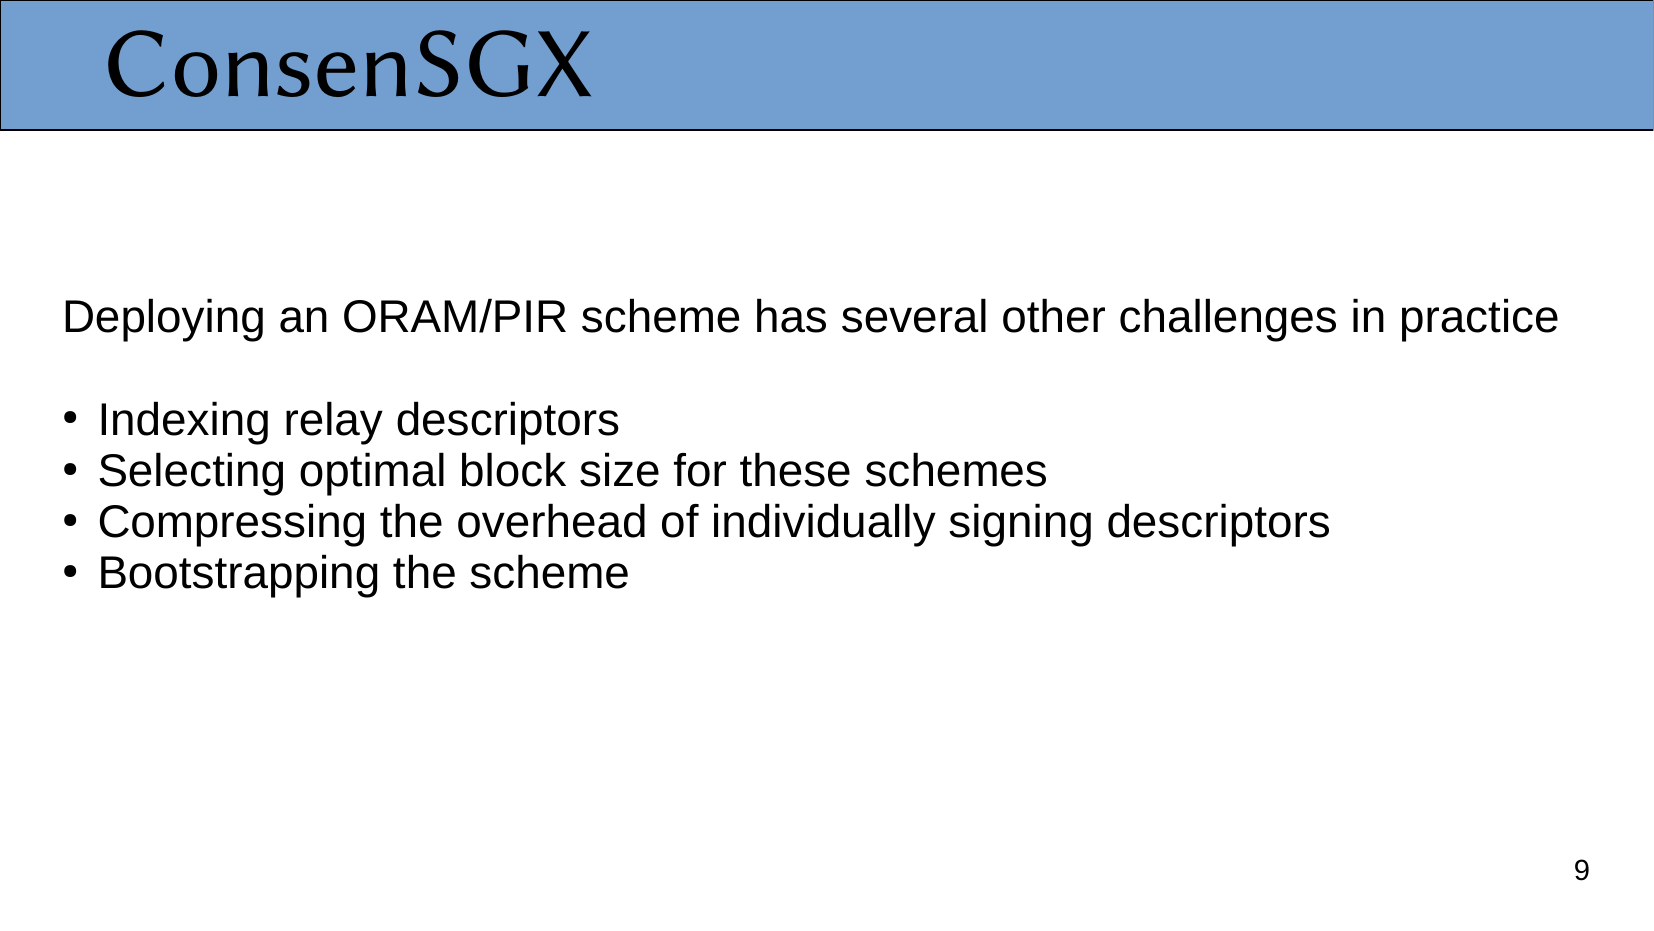

ConsenSGX
Deploying an ORAM/PIR scheme has several other challenges in practice
Indexing relay descriptors
Selecting optimal block size for these schemes
Compressing the overhead of individually signing descriptors
Bootstrapping the scheme
9